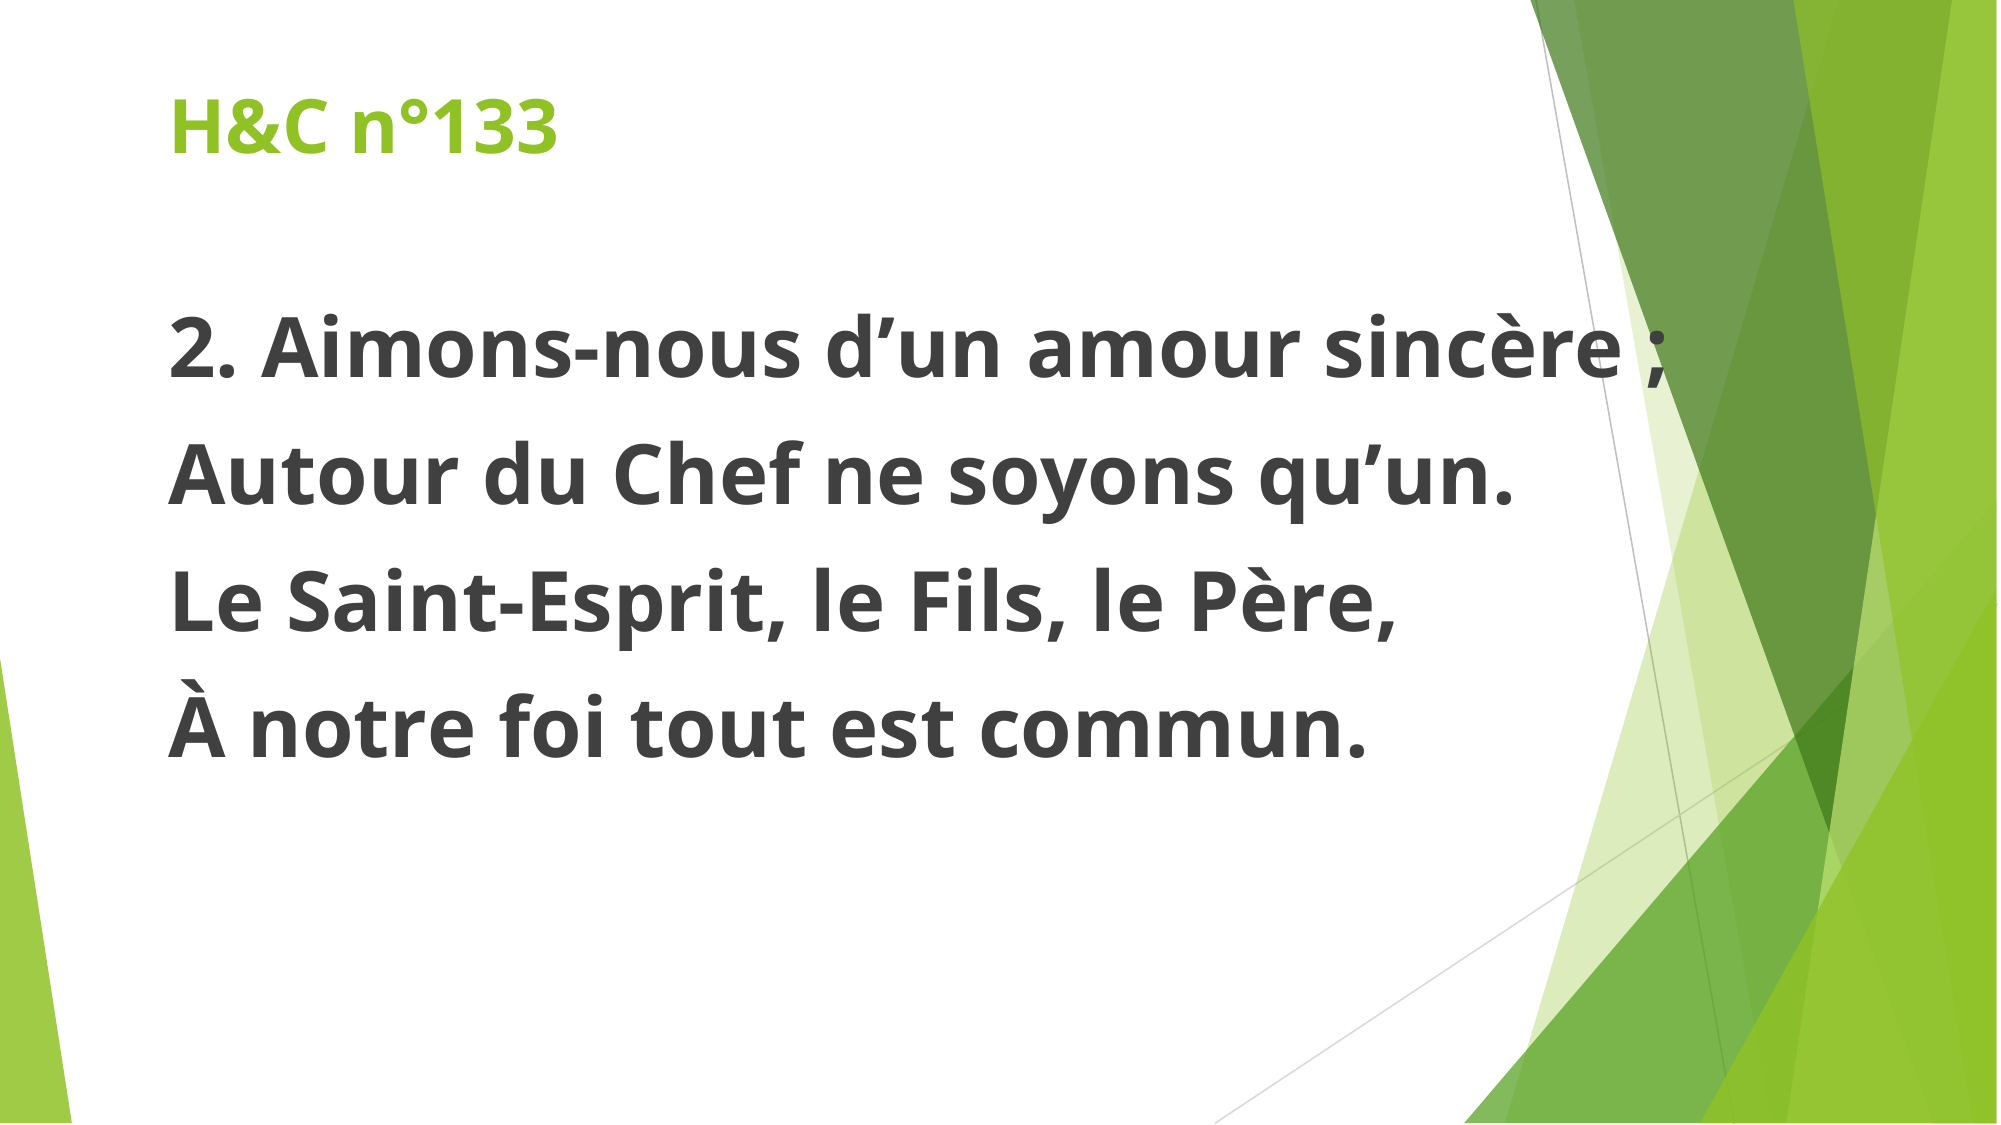

H&C n°133
2. Aimons-nous d’un amour sincère ;
Autour du Chef ne soyons qu’un.
Le Saint-Esprit, le Fils, le Père,
À notre foi tout est commun.